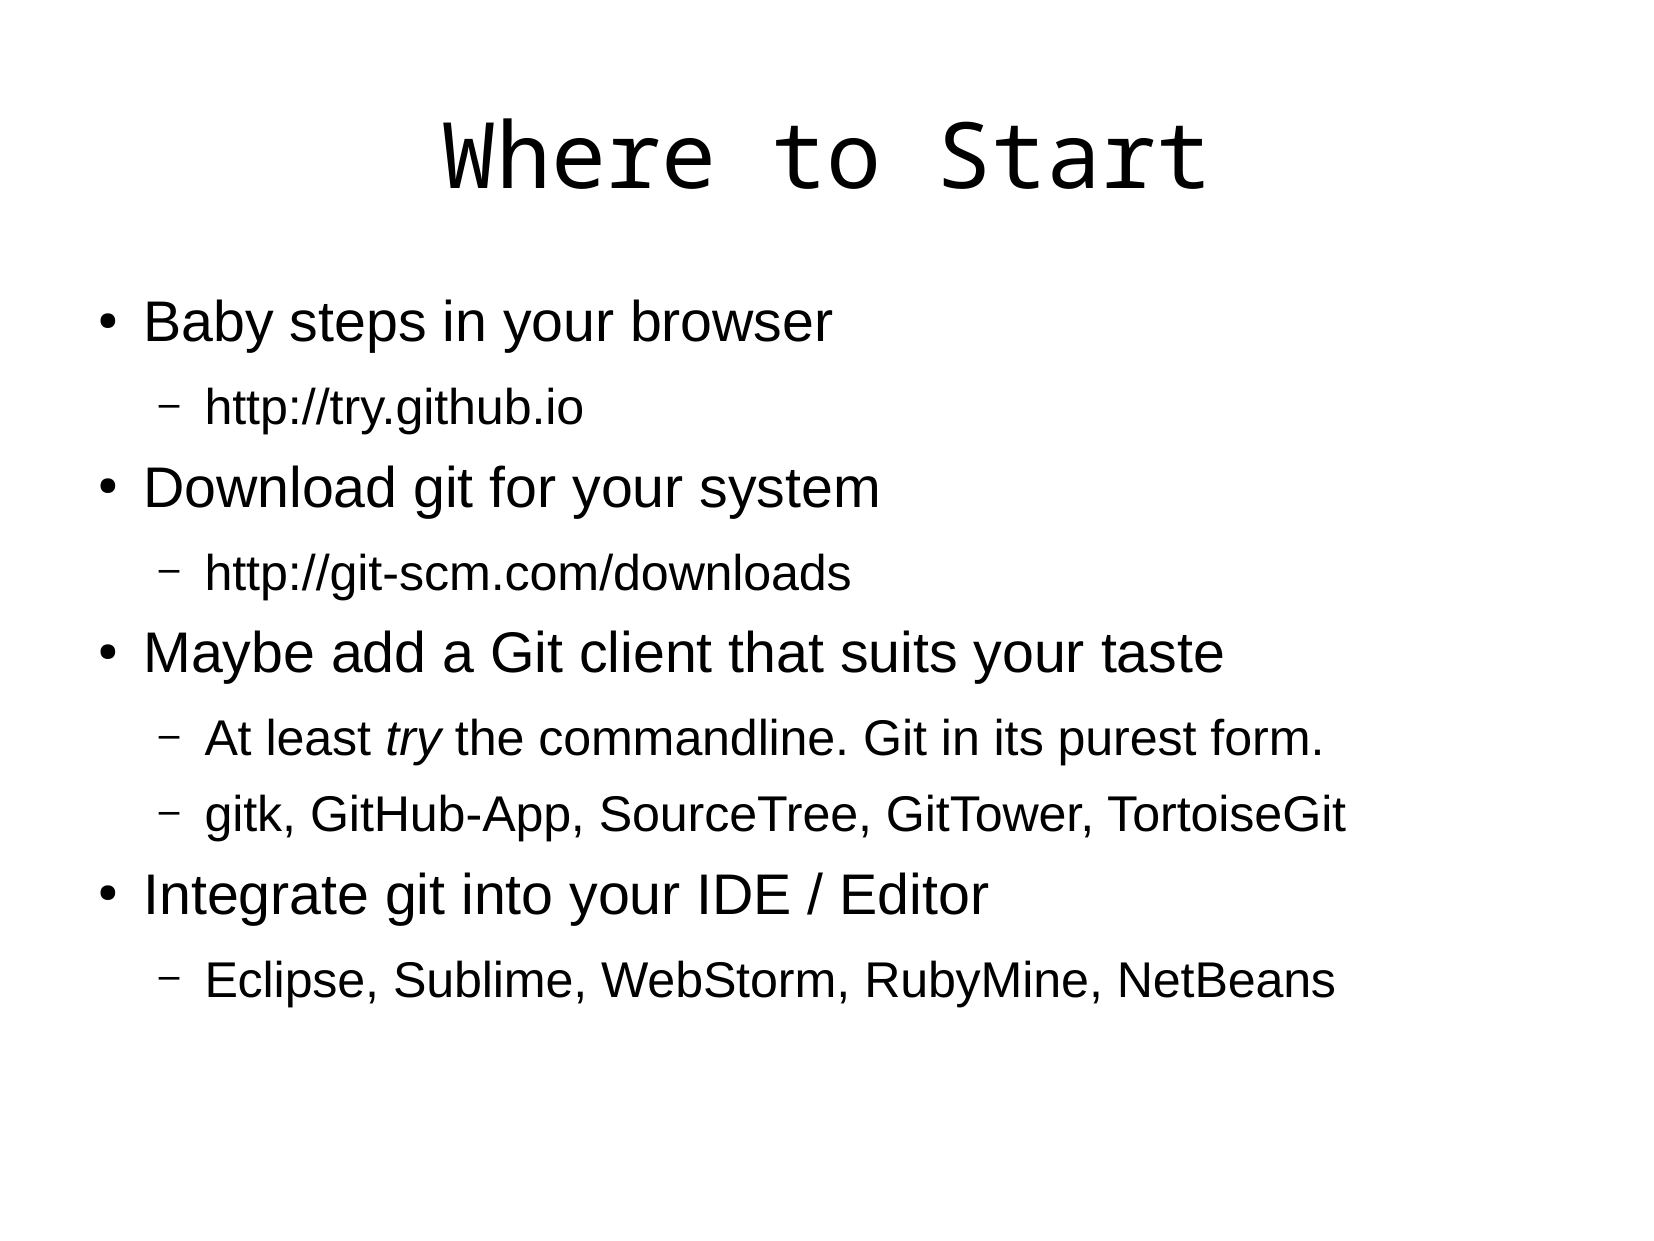

# Where to Start
Baby steps in your browser
http://try.github.io
Download git for your system
http://git-scm.com/downloads
Maybe add a Git client that suits your taste
At least try the commandline. Git in its purest form.
gitk, GitHub-App, SourceTree, GitTower, TortoiseGit
Integrate git into your IDE / Editor
Eclipse, Sublime, WebStorm, RubyMine, NetBeans